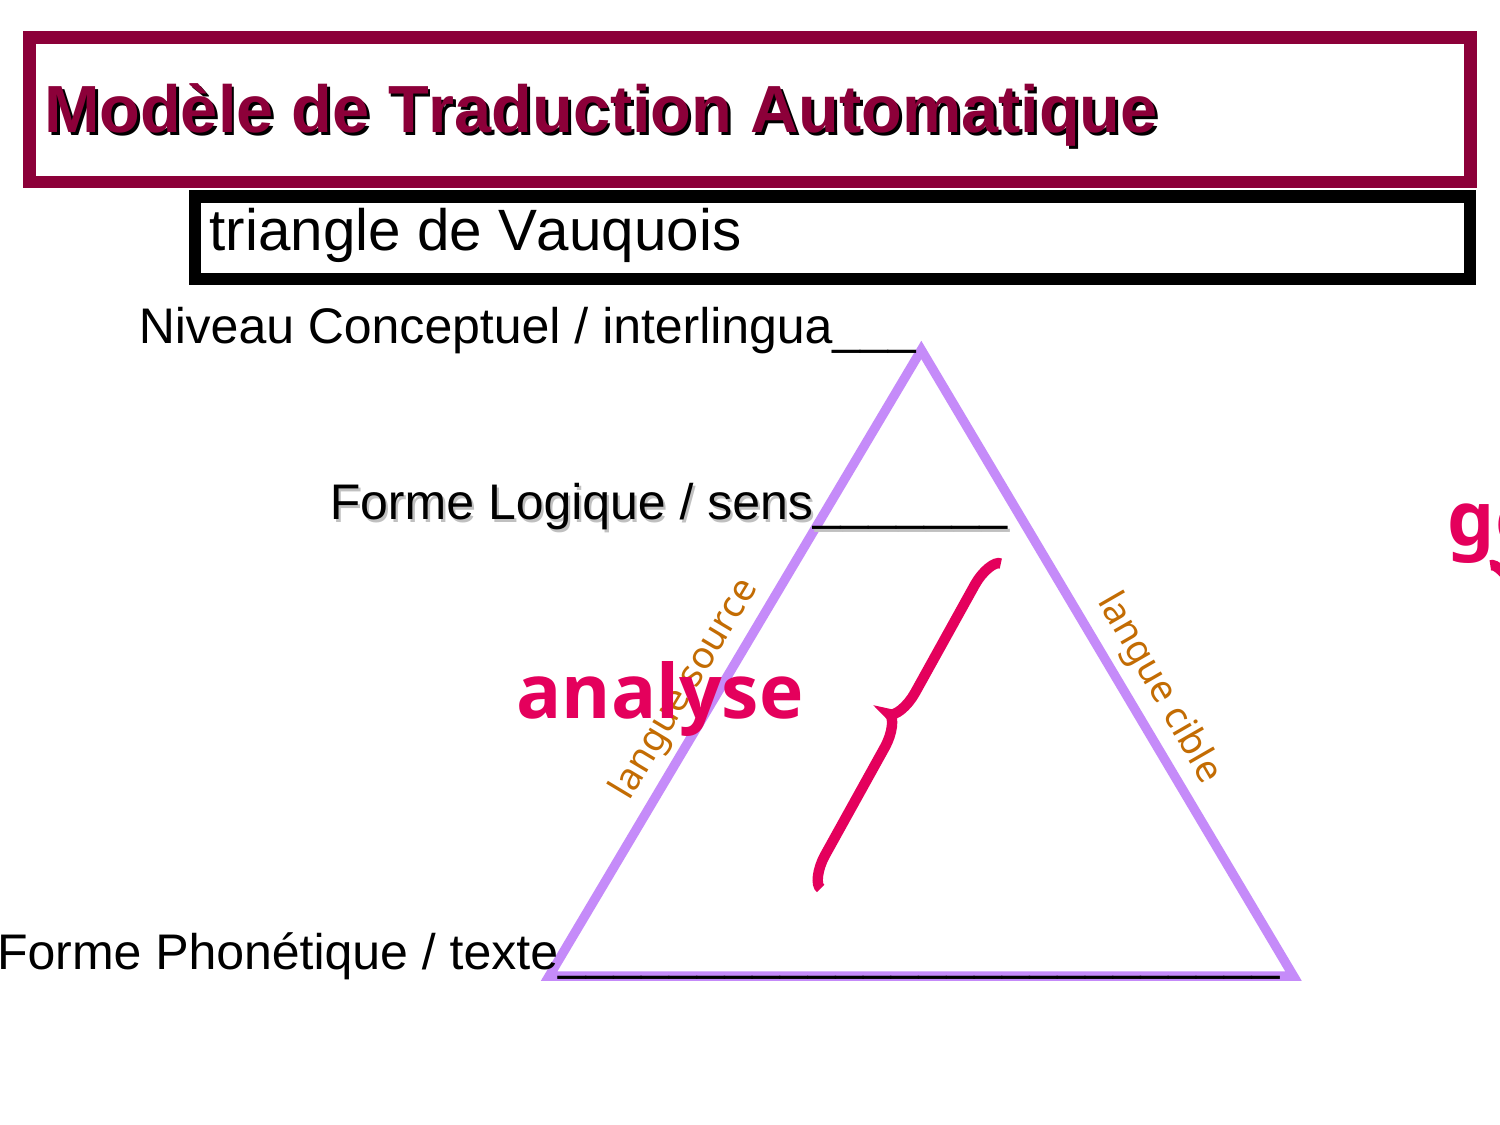

# Modèle de Traduction Automatique
triangle de Vauquois
Niveau Conceptuel / interlingua___
génération
Forme Logique / sens_______
analyse
langue cible
langue source
Forme Phonétique / texte__________________________